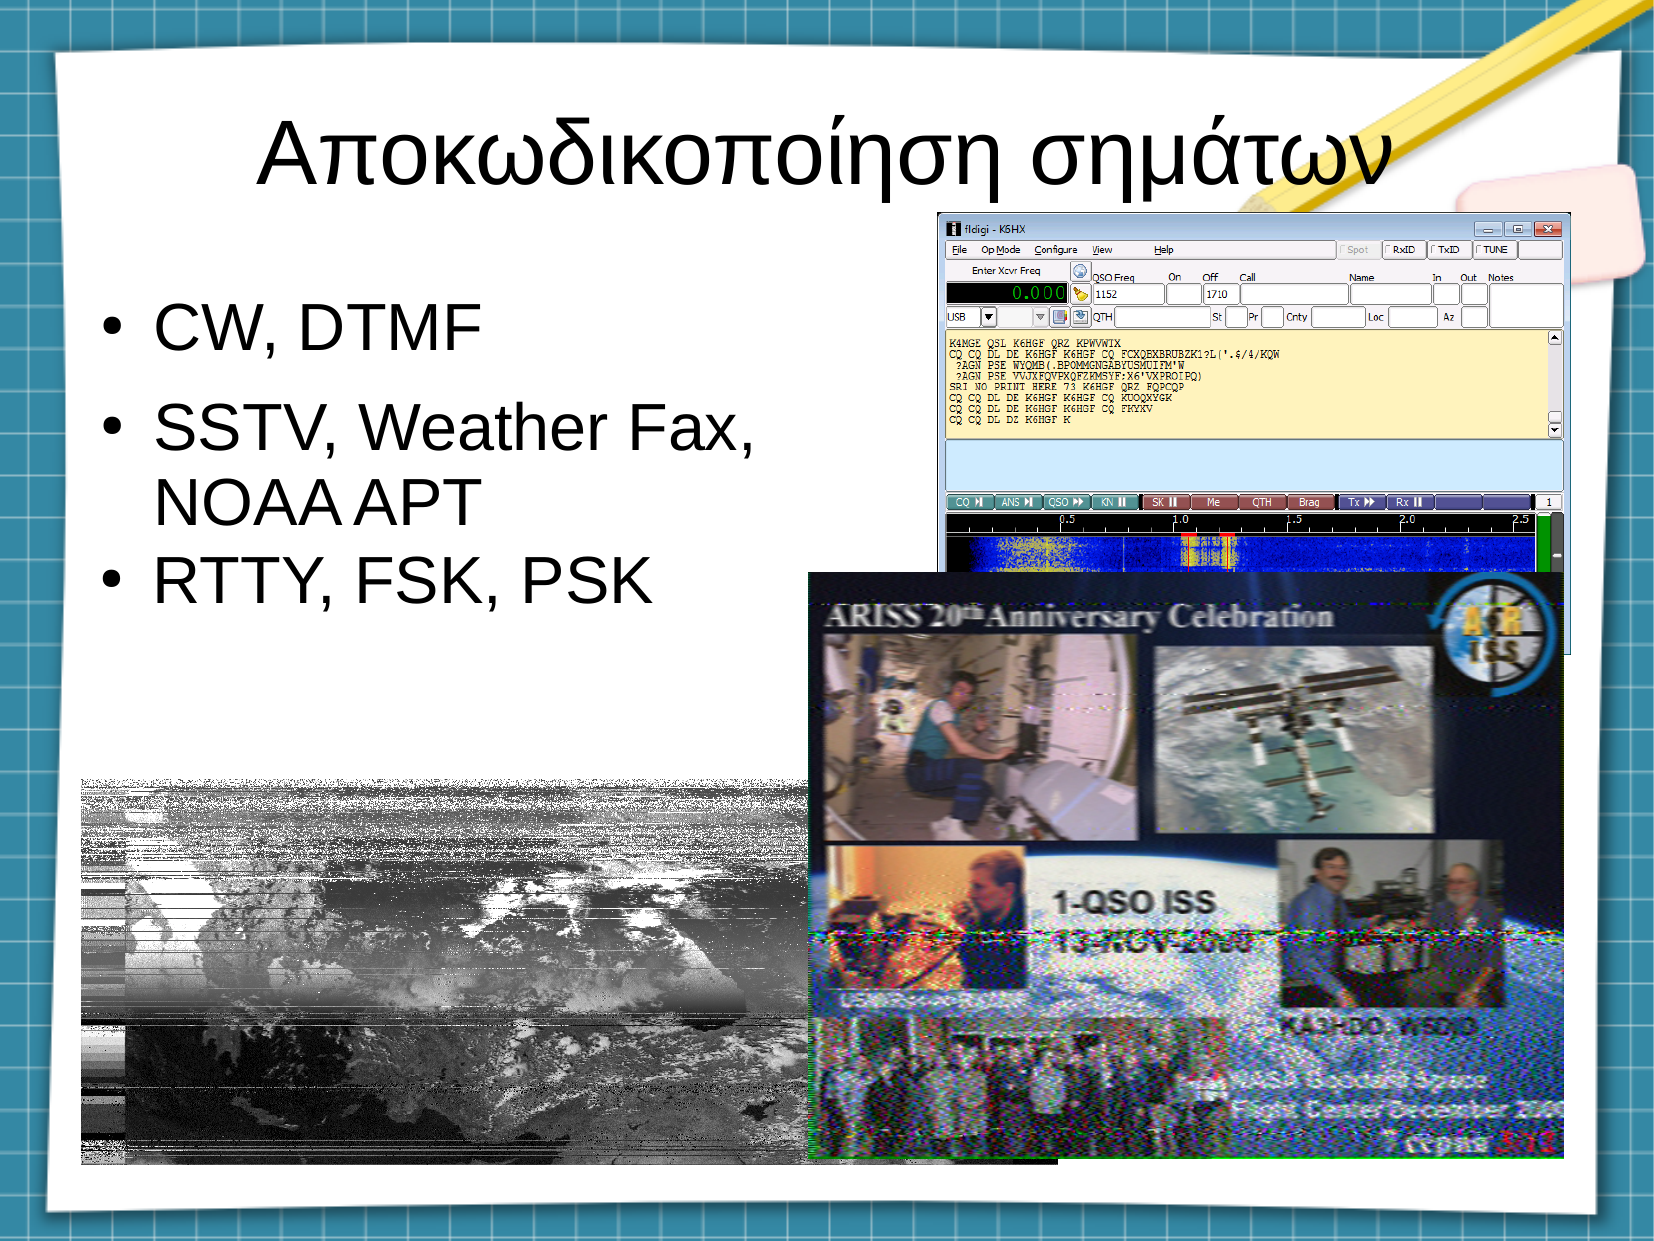

# Αποκωδικοποίηση σημάτων
CW, DTMF
SSTV, Weather Fax, NOAA APT
RTTY, FSK, PSK